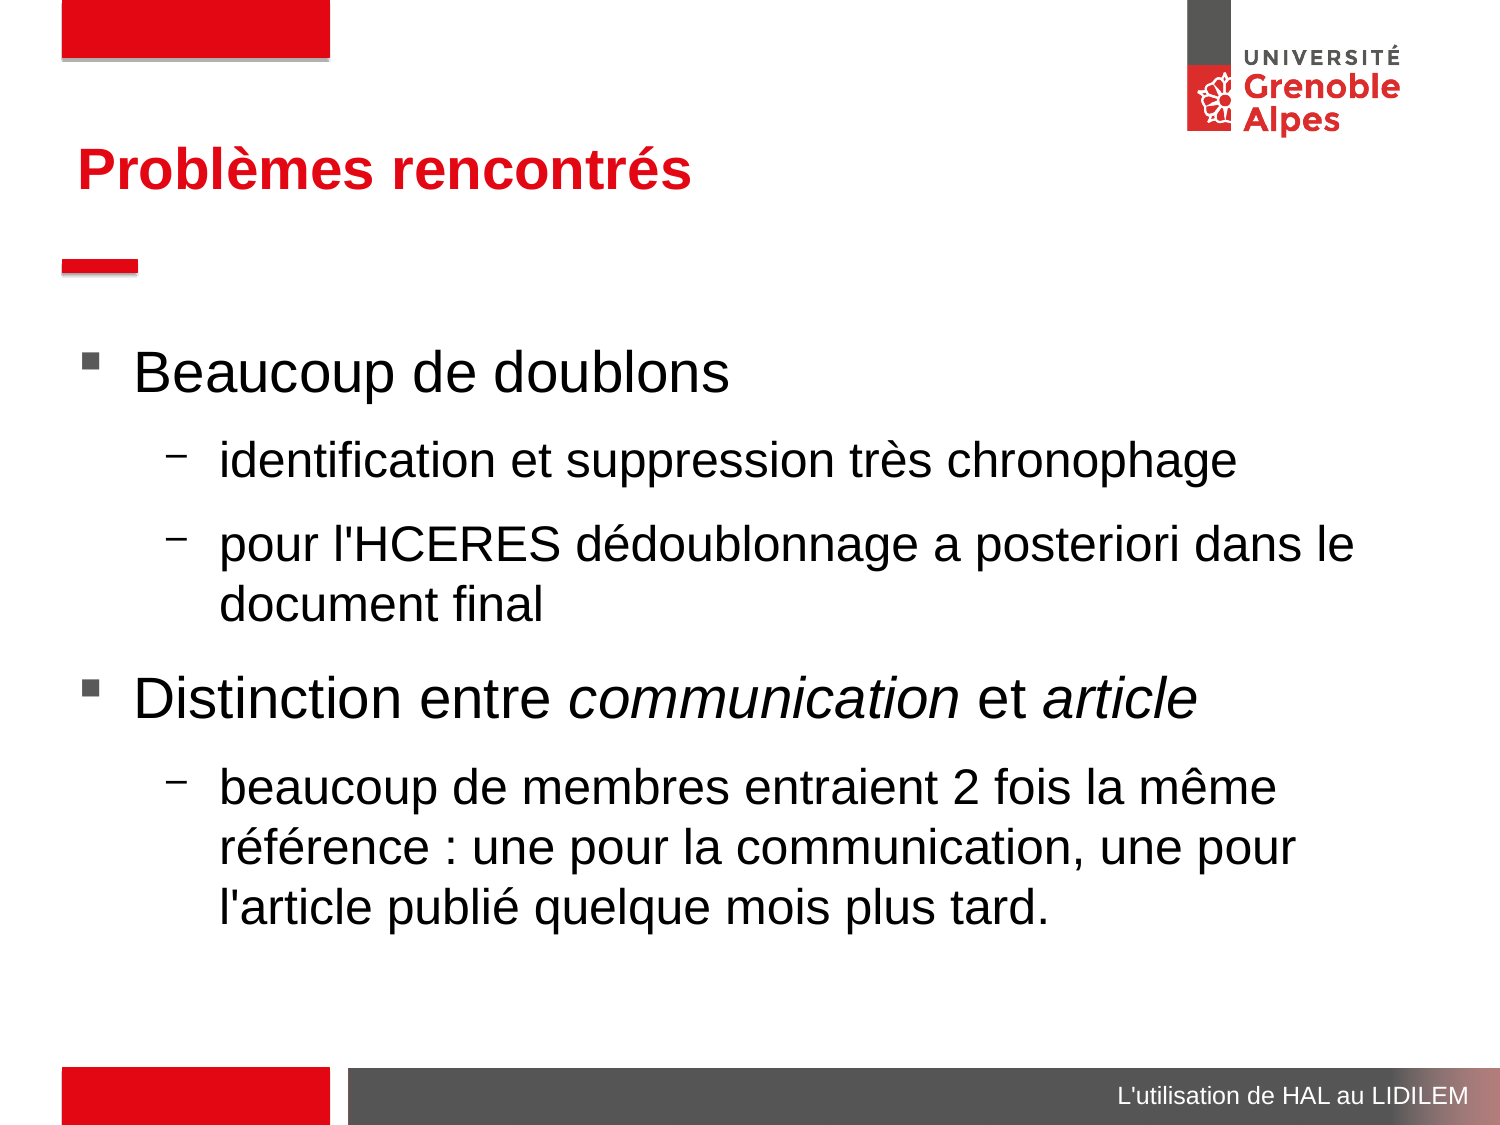

# Problèmes rencontrés
Beaucoup de doublons
identification et suppression très chronophage
pour l'HCERES dédoublonnage a posteriori dans le document final
Distinction entre communication et article
beaucoup de membres entraient 2 fois la même référence : une pour la communication, une pour l'article publié quelque mois plus tard.
L'utilisation de HAL au LIDILEM